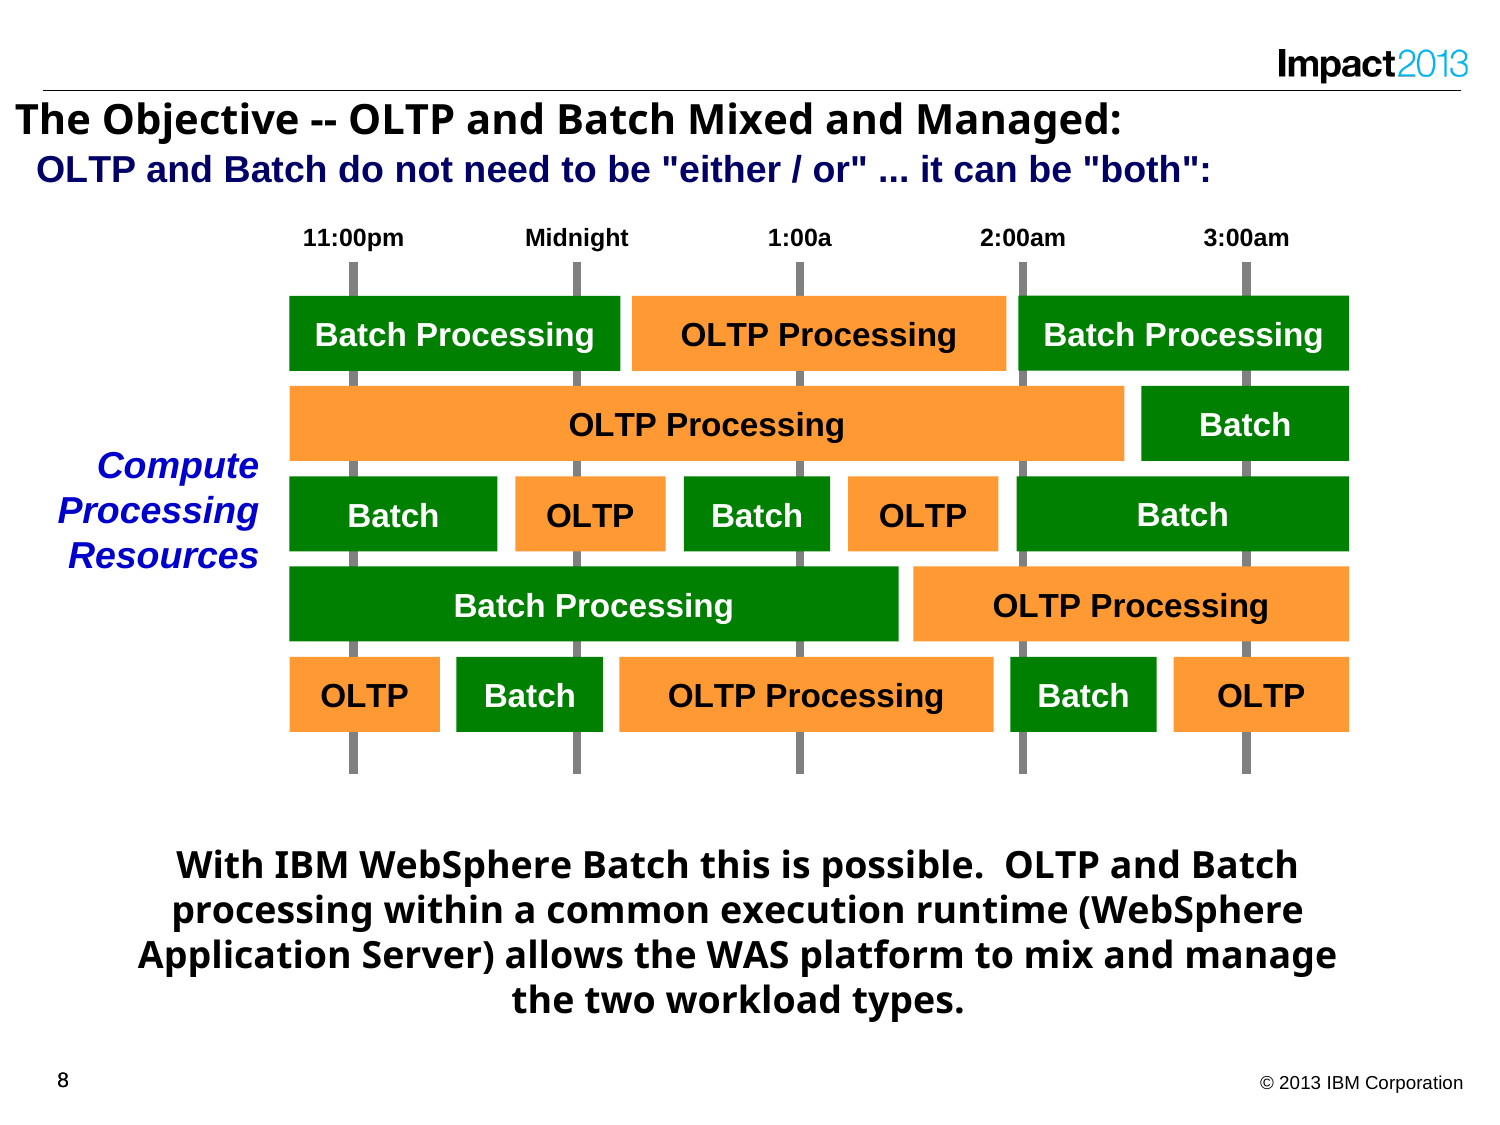

The Objective -- OLTP and Batch Mixed and Managed:
OLTP and Batch do not need to be "either / or" ... it can be "both":
11:00pm
Midnight
1:00a
2:00am
3:00am
Batch Processing
Batch Processing
OLTP Processing
OLTP Processing
Batch
Batch
OLTP
Batch
OLTP
Batch
Batch Processing
OLTP Processing
OLTP
Batch
OLTP
OLTP Processing
Batch
Compute
Processing
Resources
With IBM WebSphere Batch this is possible. OLTP and Batch processing within a common execution runtime (WebSphere Application Server) allows the WAS platform to mix and manage the two workload types.